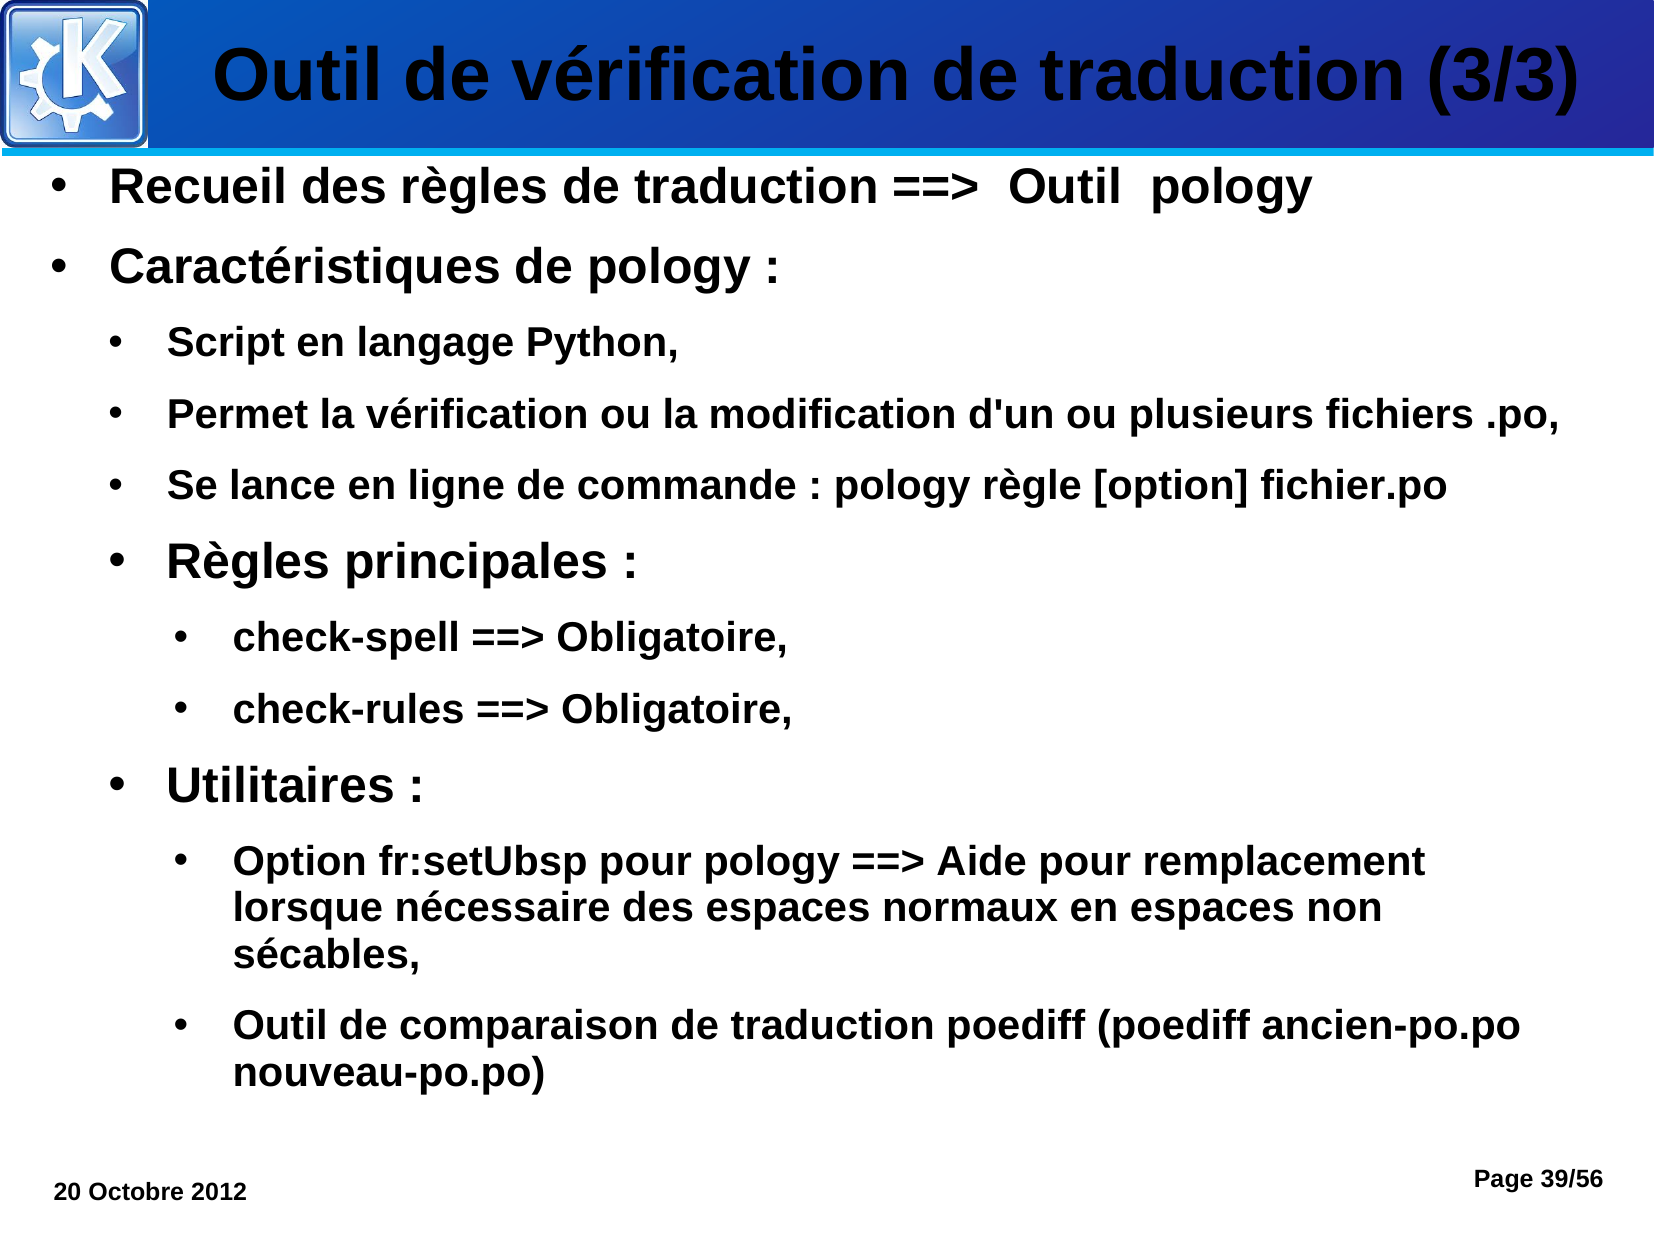

Outil de vérification de traduction (3/3)
Recueil des règles de traduction ==> Outil pology
Caractéristiques de pology :
Script en langage Python,
Permet la vérification ou la modification d'un ou plusieurs fichiers .po,
Se lance en ligne de commande : pology règle [option] fichier.po
Règles principales :
check-spell ==> Obligatoire,
check-rules ==> Obligatoire,
Utilitaires :
Option fr:setUbsp pour pology ==> Aide pour remplacement lorsque nécessaire des espaces normaux en espaces non sécables,
Outil de comparaison de traduction poediff (poediff ancien-po.po nouveau-po.po)